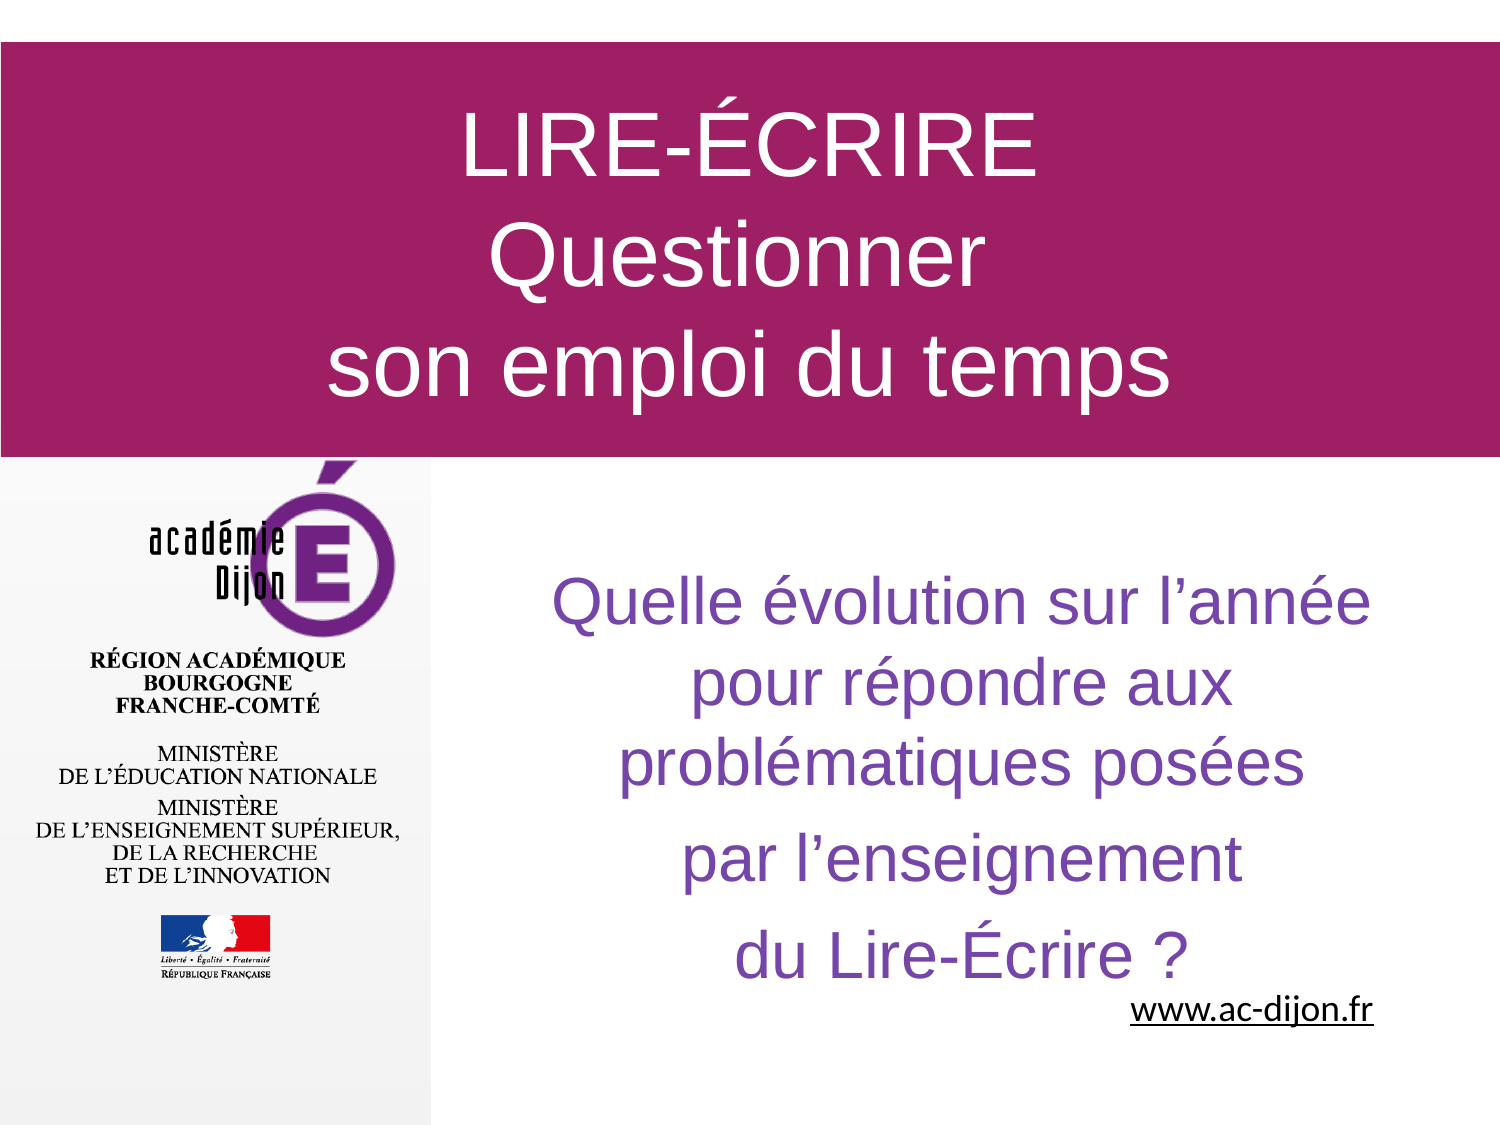

# LIRE-ÉCRIRE Questionner son emploi du temps
Quelle évolution sur l’année pour répondre aux problématiques posées
par l’enseignement
du Lire-Écrire ?